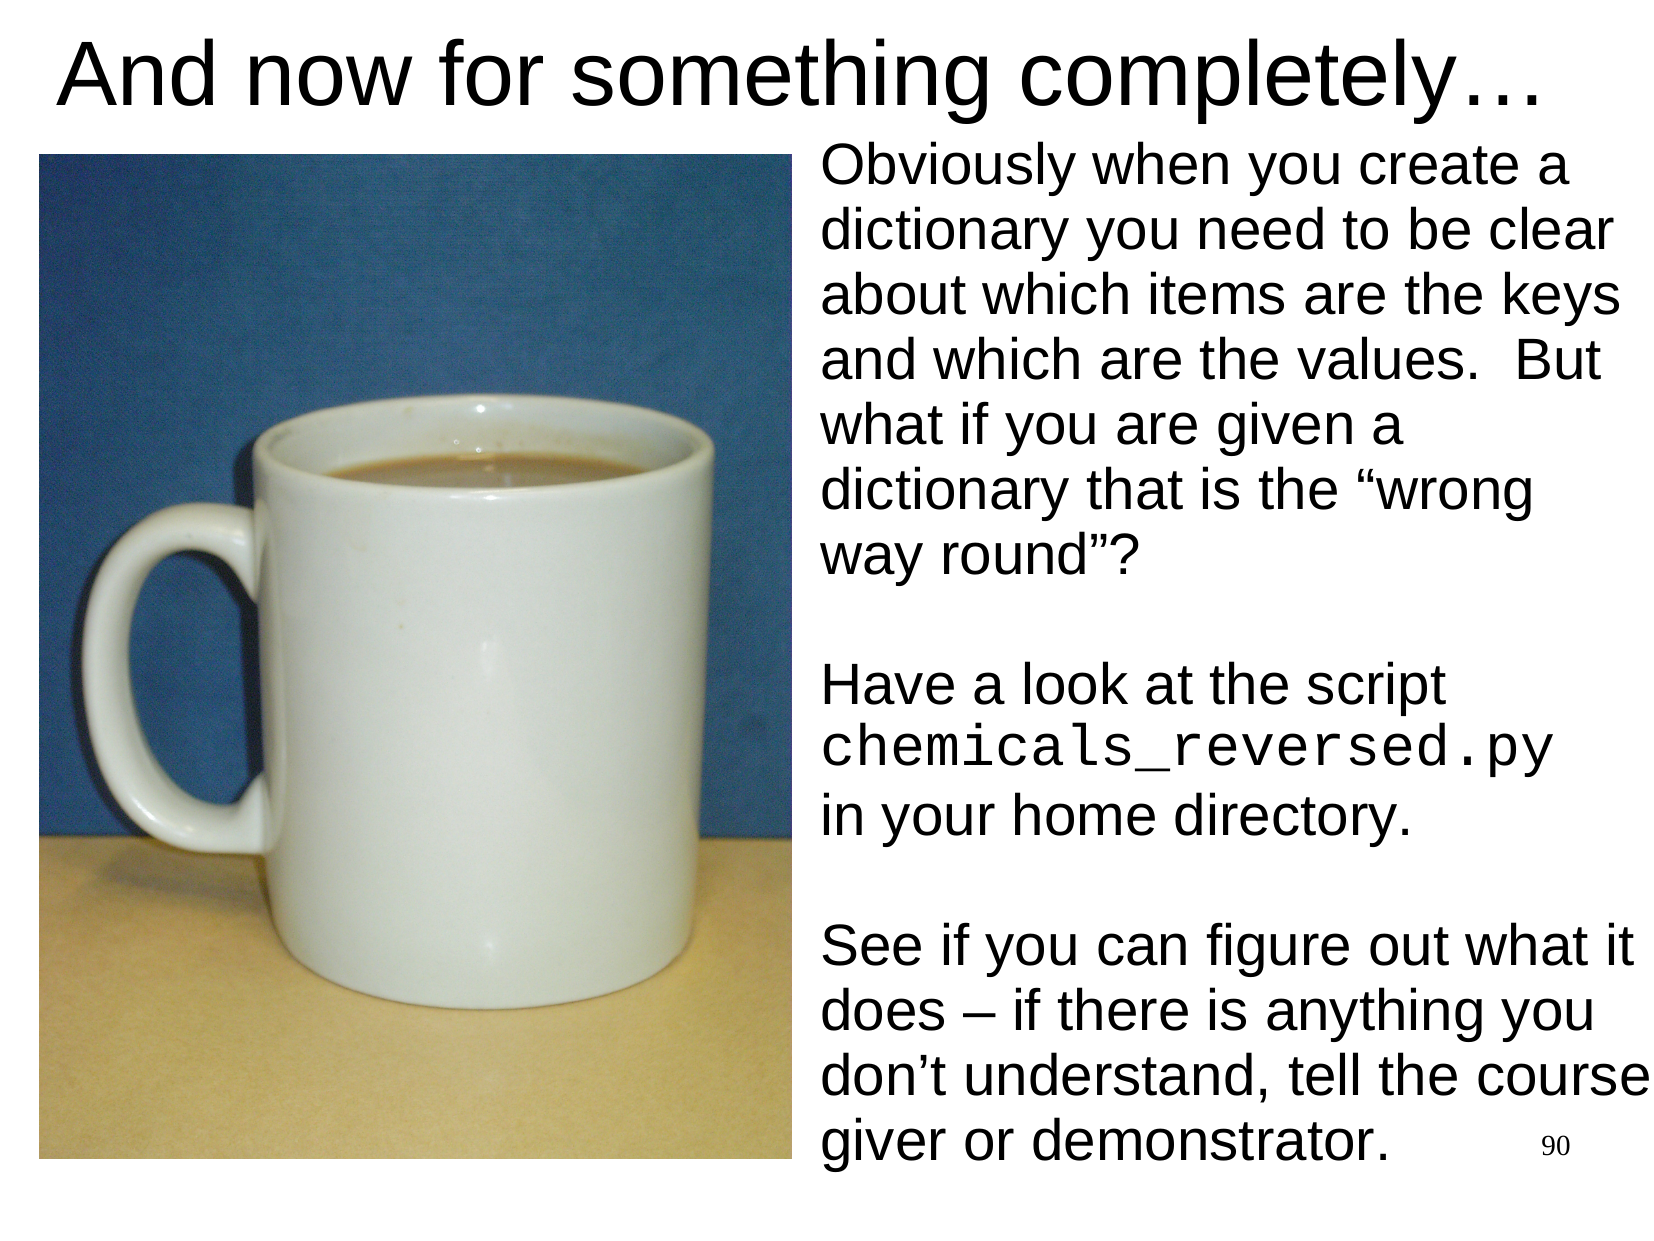

And now for something completely…
Obviously when you create a
dictionary you need to be clear
about which items are the keys
and which are the values. But
what if you are given a
dictionary that is the “wrong
way round”?
Have a look at the script
chemicals_reversed.py
in your home directory.
See if you can figure out what it
does – if there is anything you
don’t understand, tell the course
giver or demonstrator.
90